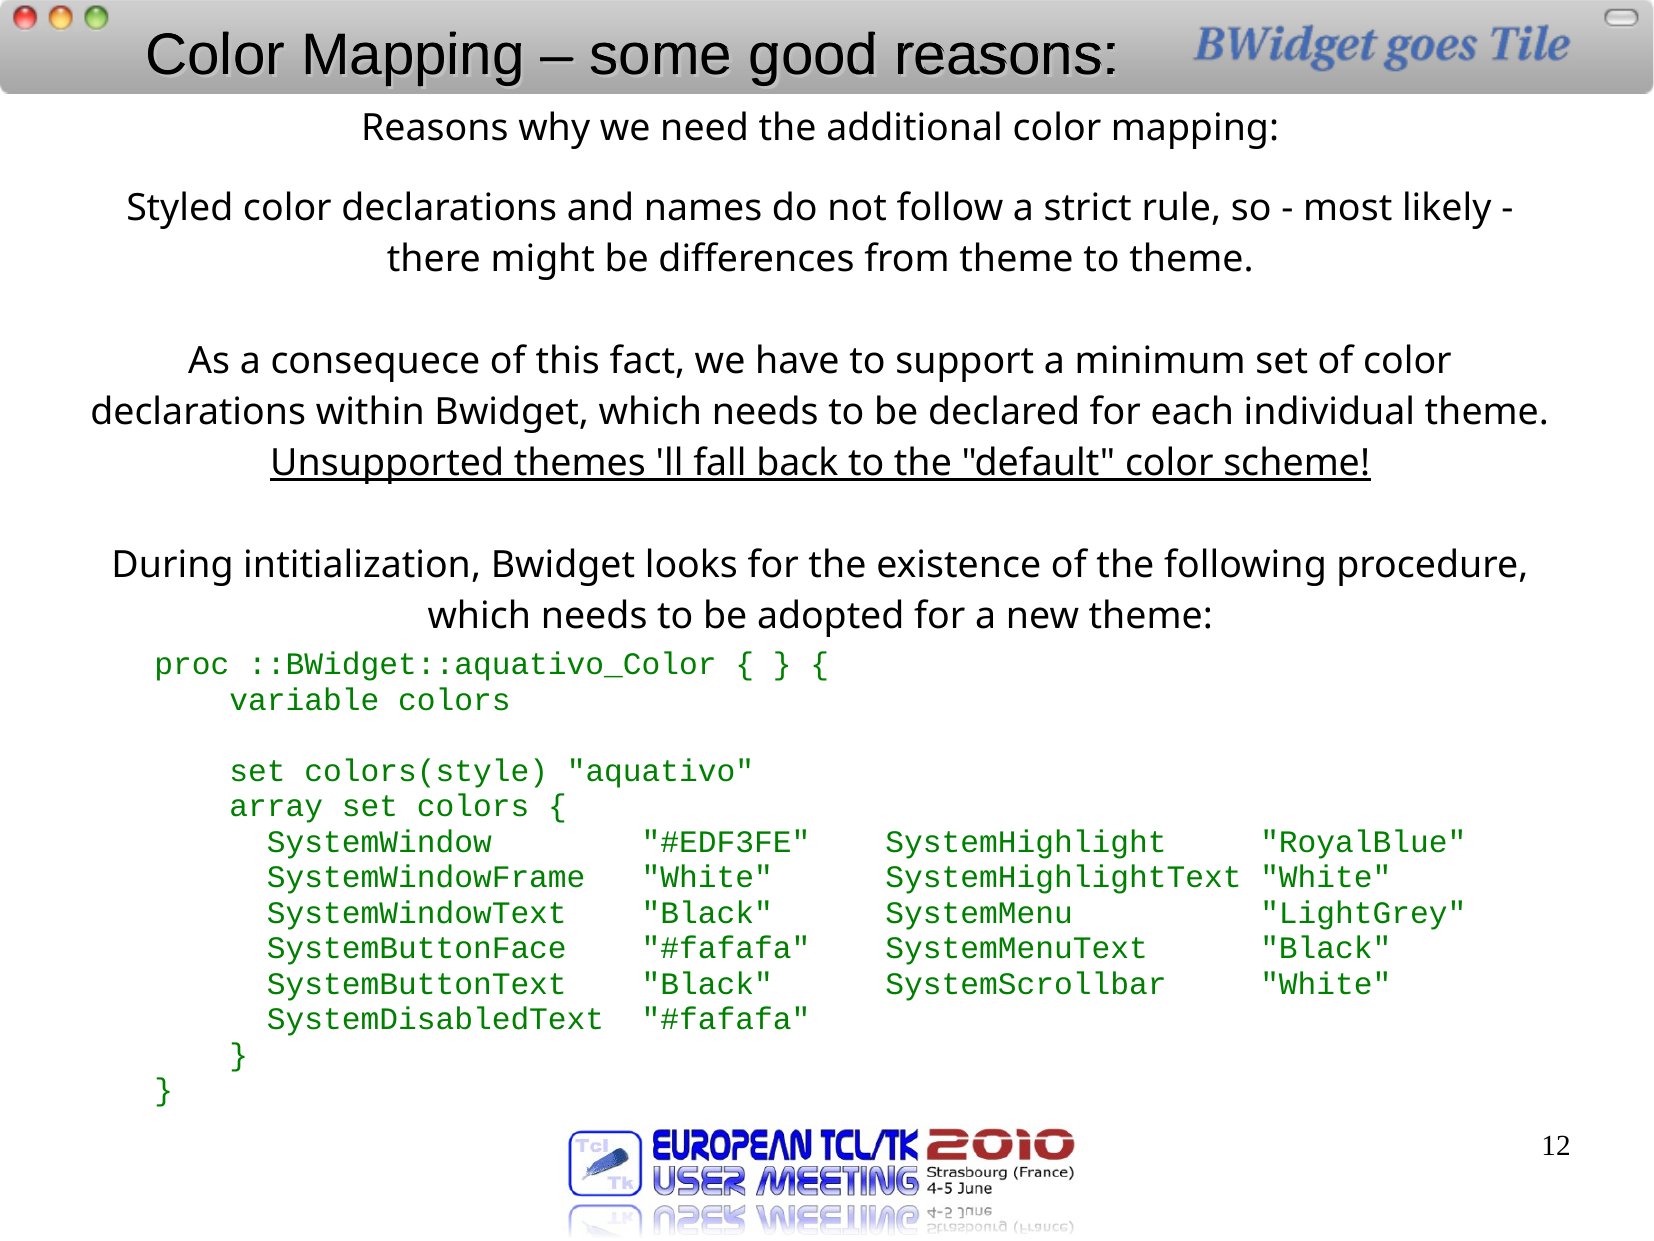

Color Mapping – some good reasons:
# Reasons why we need the additional color mapping:
Styled color declarations and names do not follow a strict rule, so - most likely - there might be differences from theme to theme.
As a consequece of this fact, we have to support a minimum set of color declarations within Bwidget, which needs to be declared for each individual theme. Unsupported themes 'll fall back to the "default" color scheme!
During intitialization, Bwidget looks for the existence of the following procedure, which needs to be adopted for a new theme:
proc ::BWidget::aquativo_Color { } {
 variable colors
 set colors(style) "aquativo"
 array set colors {
 SystemWindow "#EDF3FE" SystemHighlight "RoyalBlue"
 SystemWindowFrame "White" SystemHighlightText "White"
 SystemWindowText "Black" SystemMenu "LightGrey"
 SystemButtonFace "#fafafa" SystemMenuText "Black"
 SystemButtonText "Black" SystemScrollbar "White"
 SystemDisabledText "#fafafa"
 }
}
Page:
12